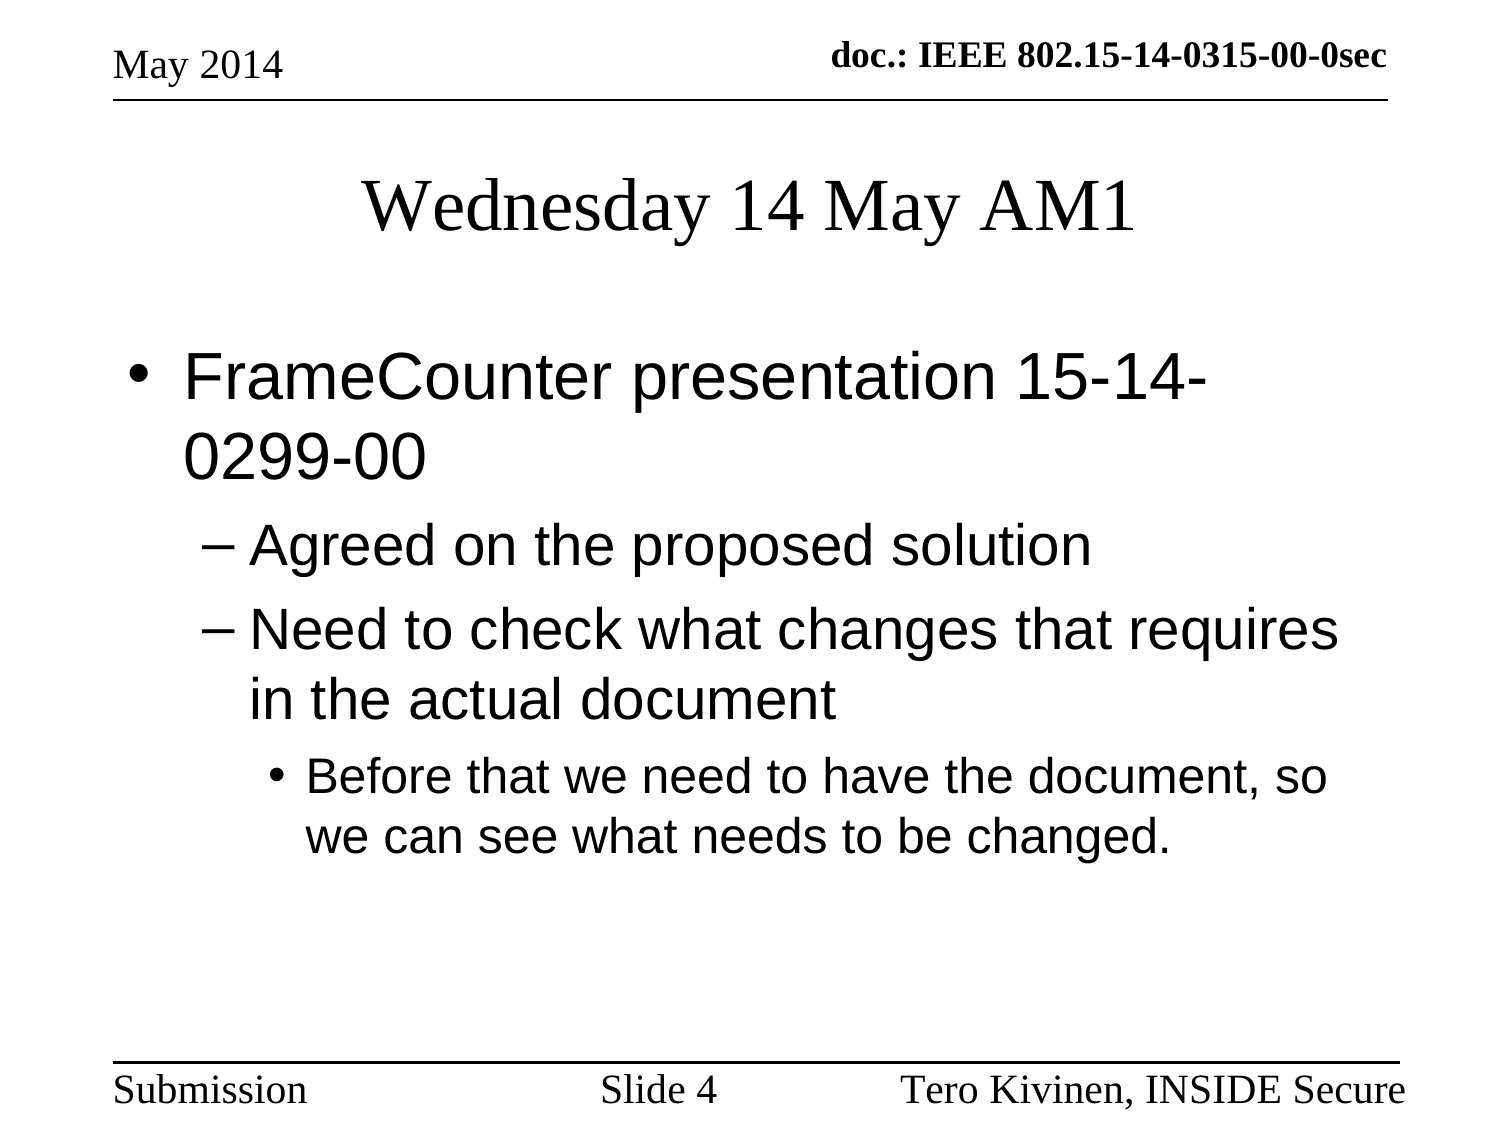

May 2014
# Wednesday 14 May AM1
FrameCounter presentation 15-14-0299-00
Agreed on the proposed solution
Need to check what changes that requires in the actual document
Before that we need to have the document, so we can see what needs to be changed.
4
Tero Kivinen, INSIDE Secure